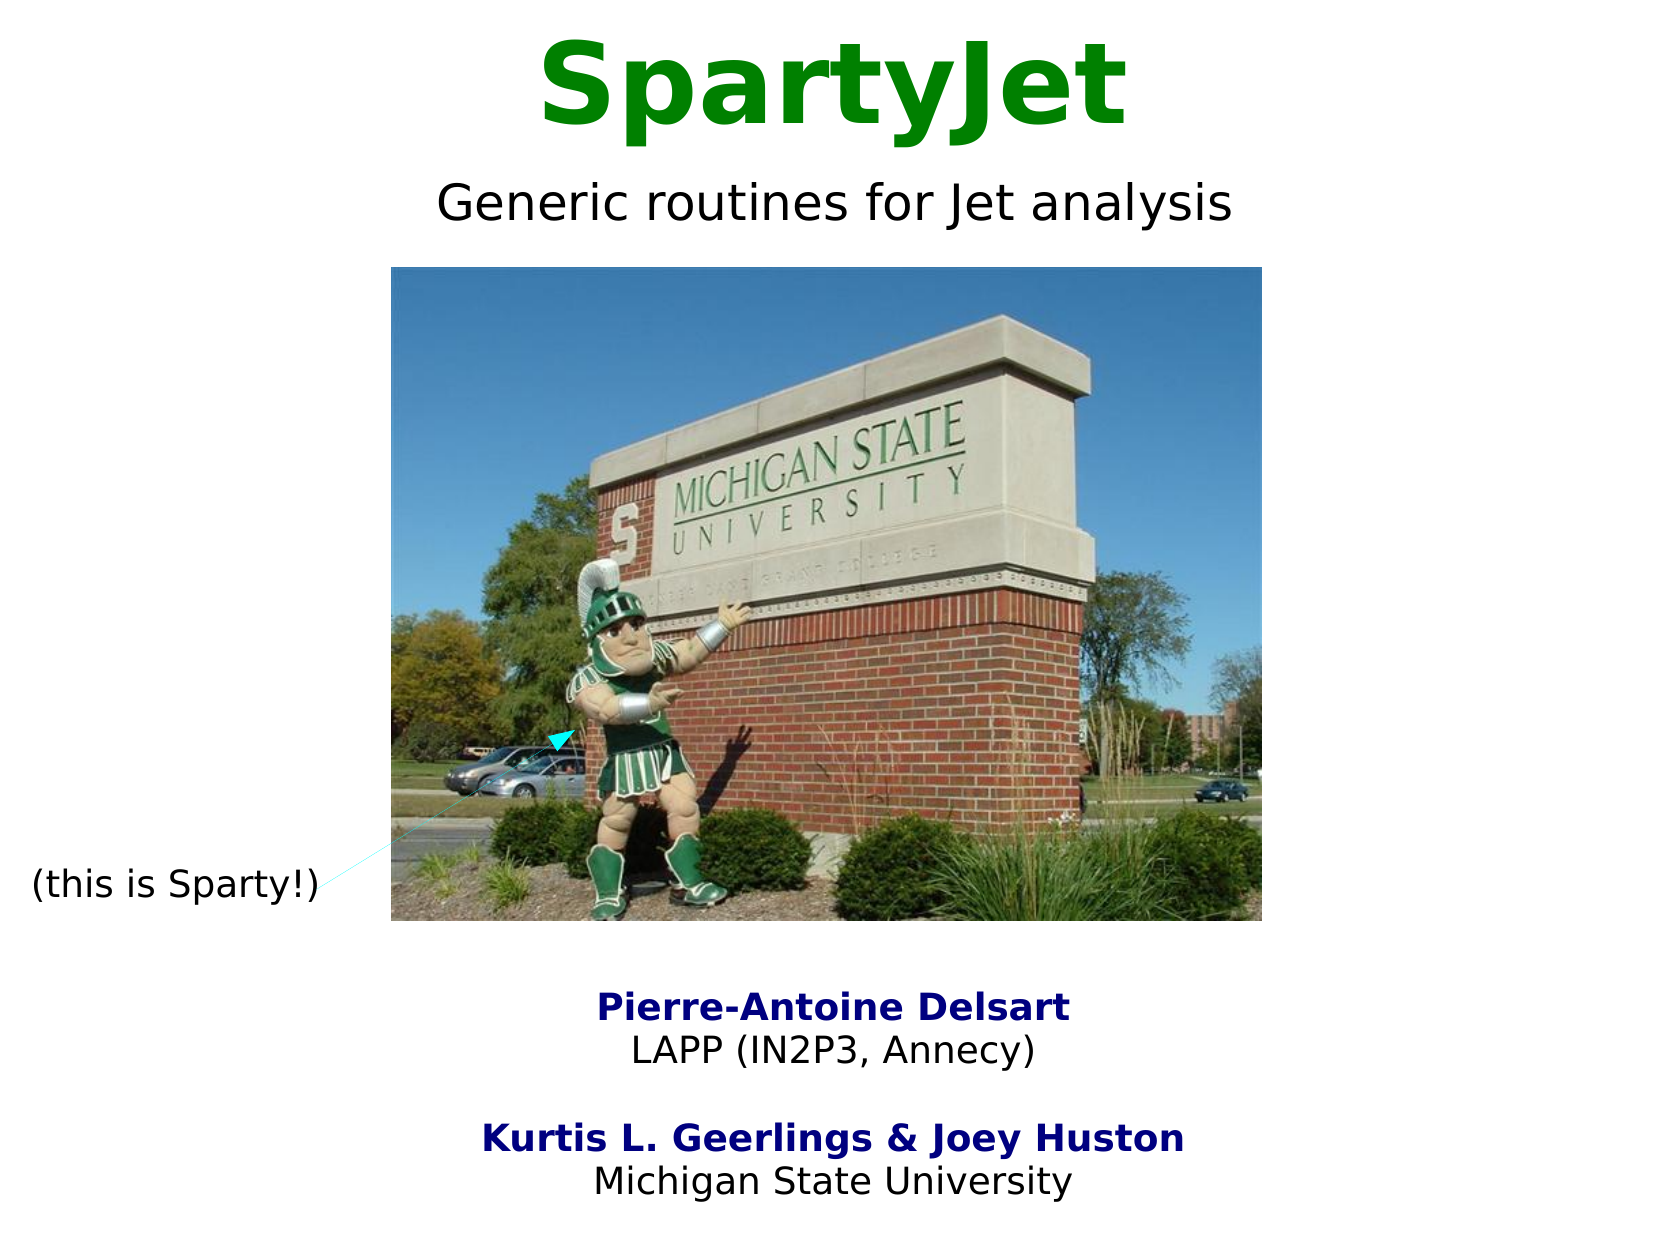

SpartyJet
Generic routines for Jet analysis
(this is Sparty!)
Pierre-Antoine Delsart
LAPP (IN2P3, Annecy)
Kurtis L. Geerlings & Joey Huston
Michigan State University